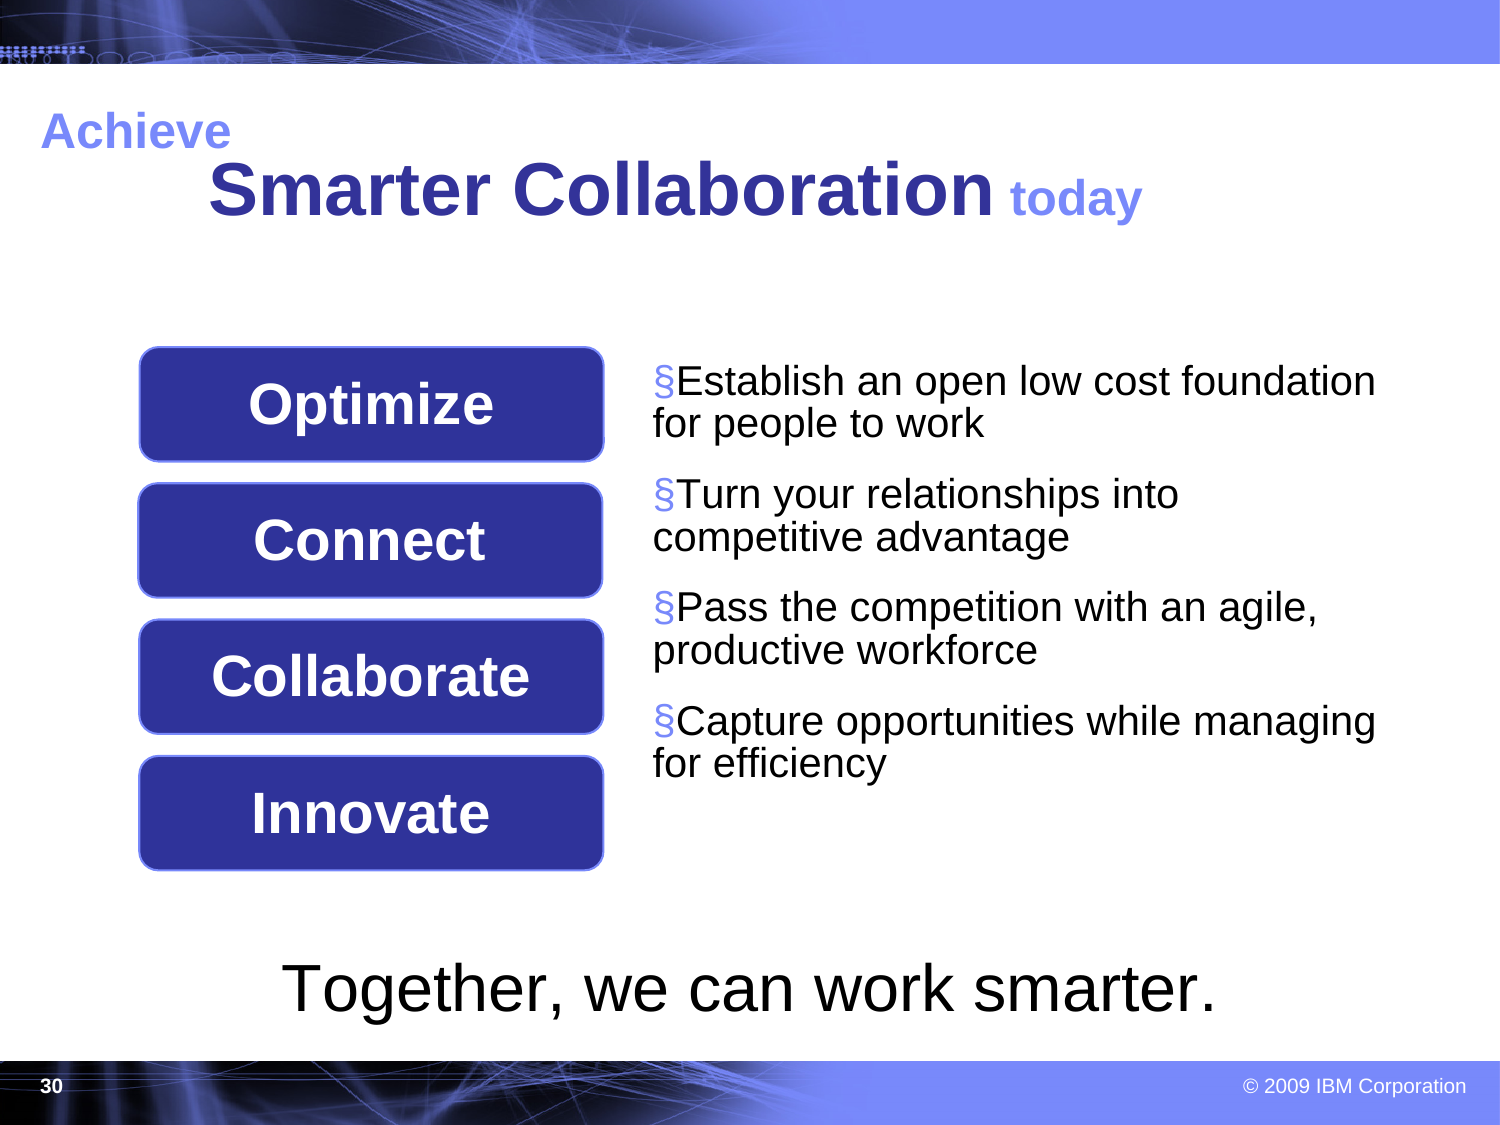

# Achieve Smarter Collaboration today
Optimize
Establish an open low cost foundation for people to work
Turn your relationships into competitive advantage
Pass the competition with an agile, productive workforce
Capture opportunities while managing for efficiency
Connect
Collaborate
Innovate
Together, we can work smarter.
30